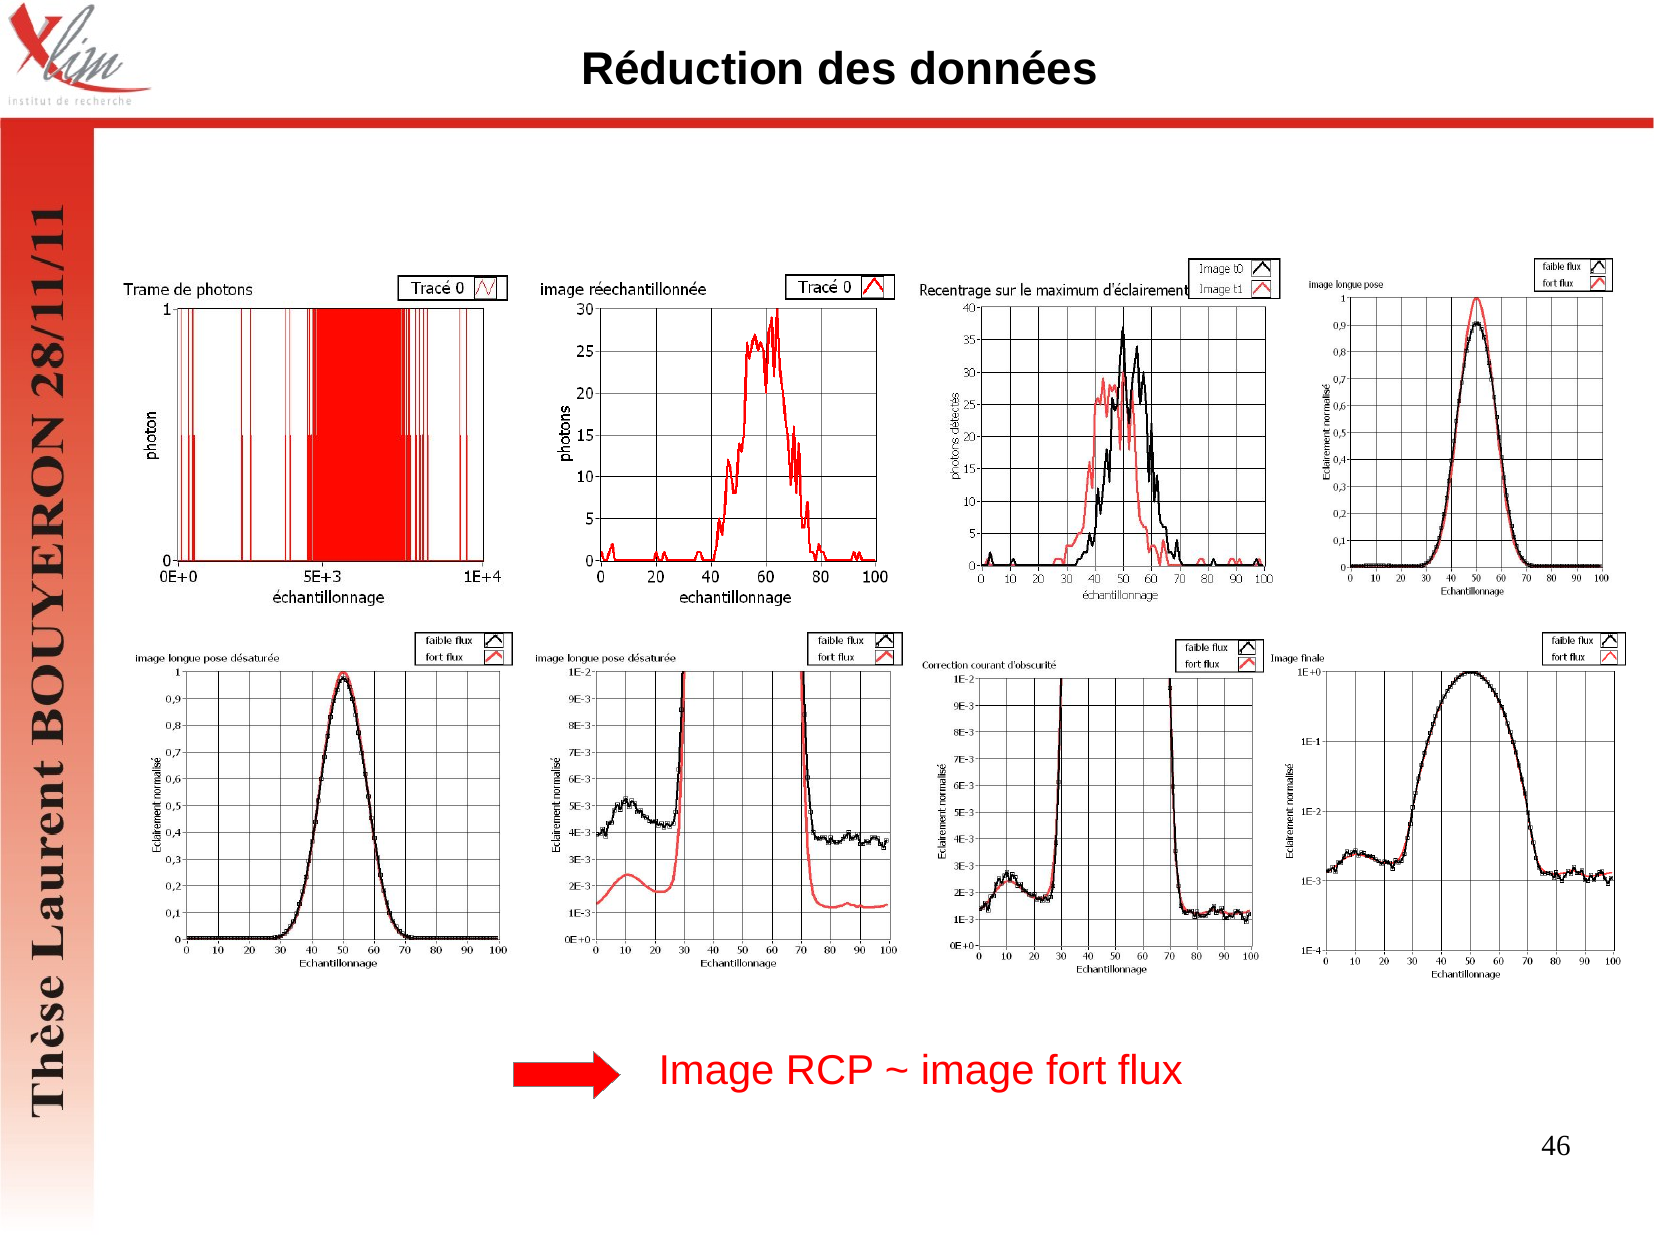

Réduction des données
Image RCP ~ image fort flux
46